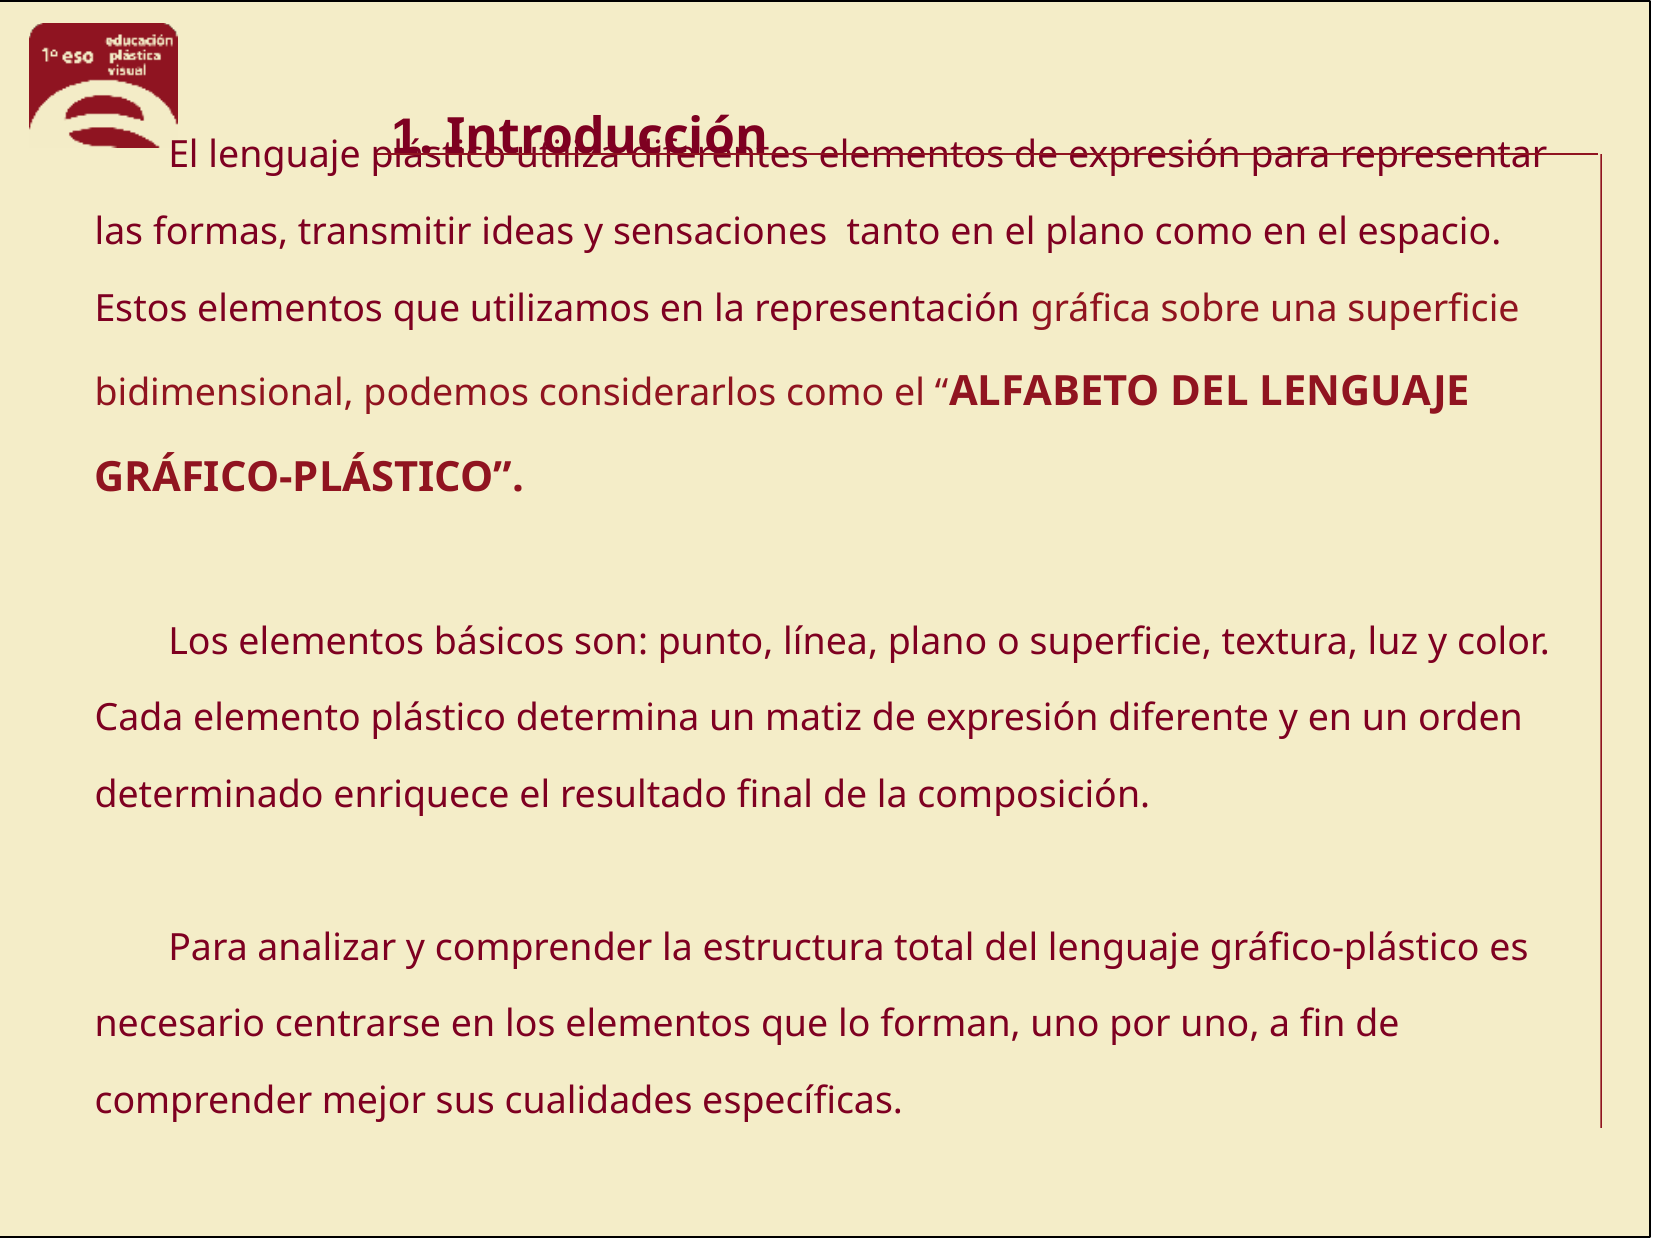

1. Introducción
	El lenguaje plástico utiliza diferentes elementos de expresión para representar las formas, transmitir ideas y sensaciones tanto en el plano como en el espacio. Estos elementos que utilizamos en la representación gráfica sobre una superficie bidimensional, podemos considerarlos como el “ALFABETO DEL LENGUAJE GRÁFICO-PLÁSTICO”.
	Los elementos básicos son: punto, línea, plano o superficie, textura, luz y color. Cada elemento plástico determina un matiz de expresión diferente y en un orden determinado enriquece el resultado final de la composición.
	Para analizar y comprender la estructura total del lenguaje gráfico-plástico es necesario centrarse en los elementos que lo forman, uno por uno, a fin de comprender mejor sus cualidades específicas.
#